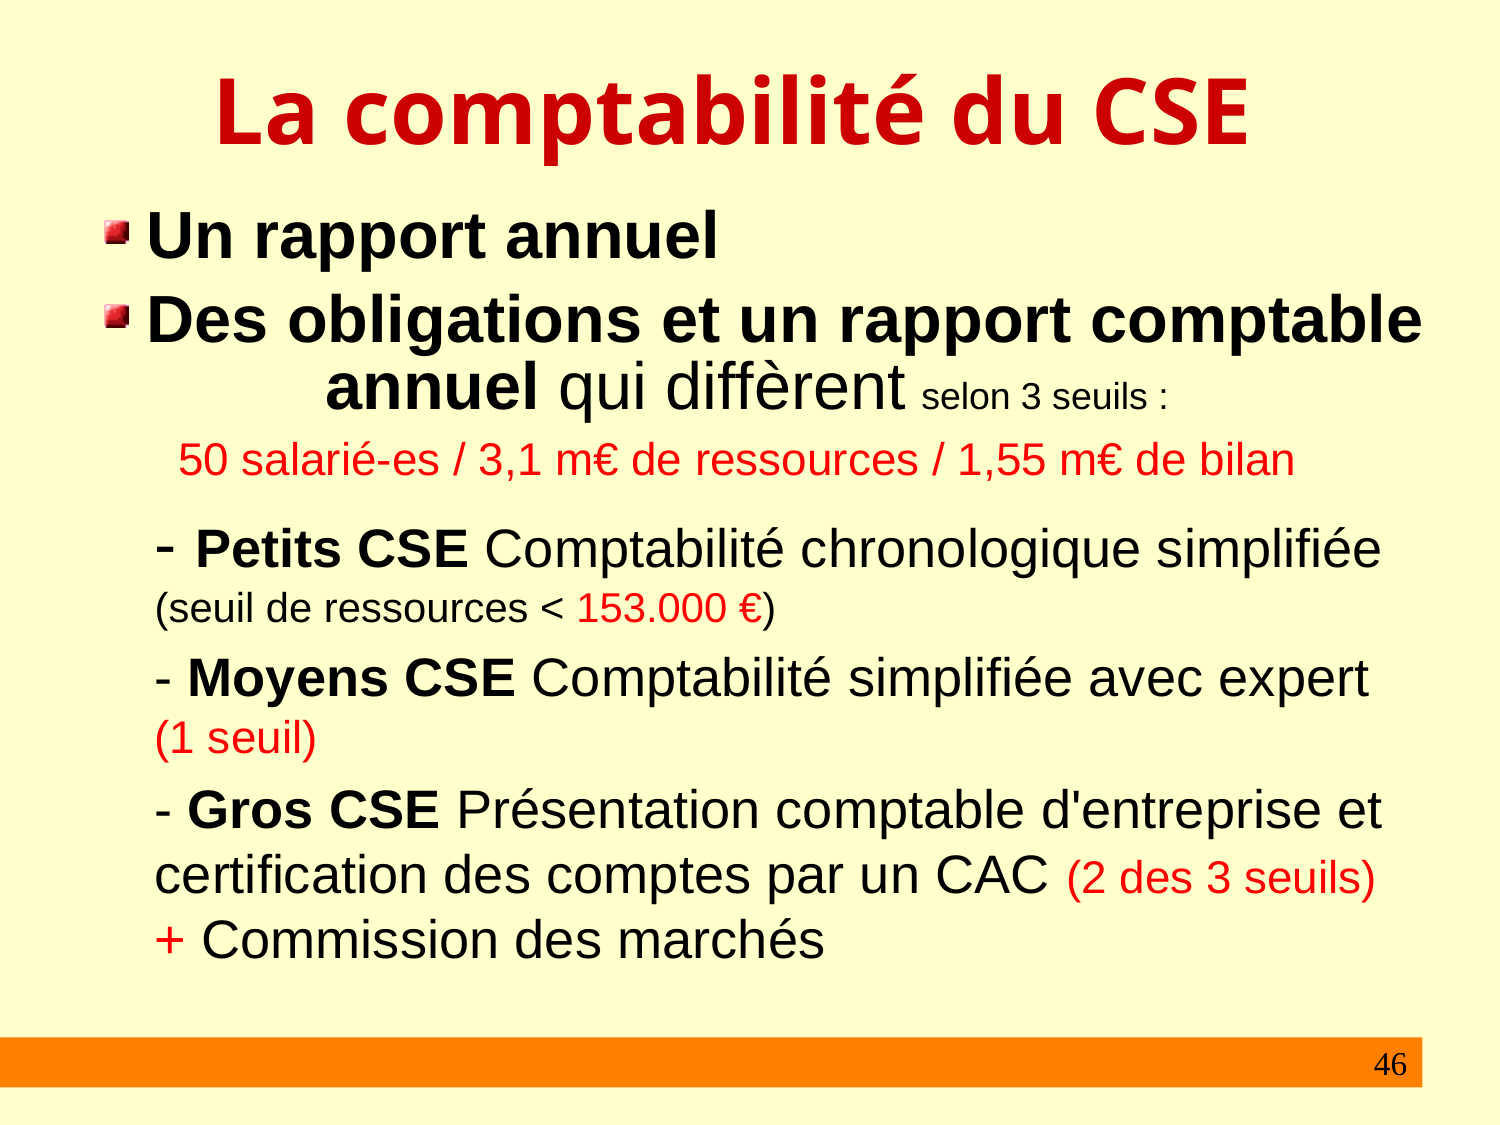

# La comptabilité du CSE
 Un rapport annuel
 Des obligations et un rapport comptable 			annuel qui diffèrent selon 3 seuils :
	50 salarié-es / 3,1 m€ de ressources / 1,55 m€ de bilan
- Petits CSE Comptabilité chronologique simplifiée (seuil de ressources < 153.000 €)
- Moyens CSE Comptabilité simplifiée avec expert
(1 seuil)
- Gros CSE Présentation comptable d'entreprise et certification des comptes par un CAC (2 des 3 seuils)
+ Commission des marchés